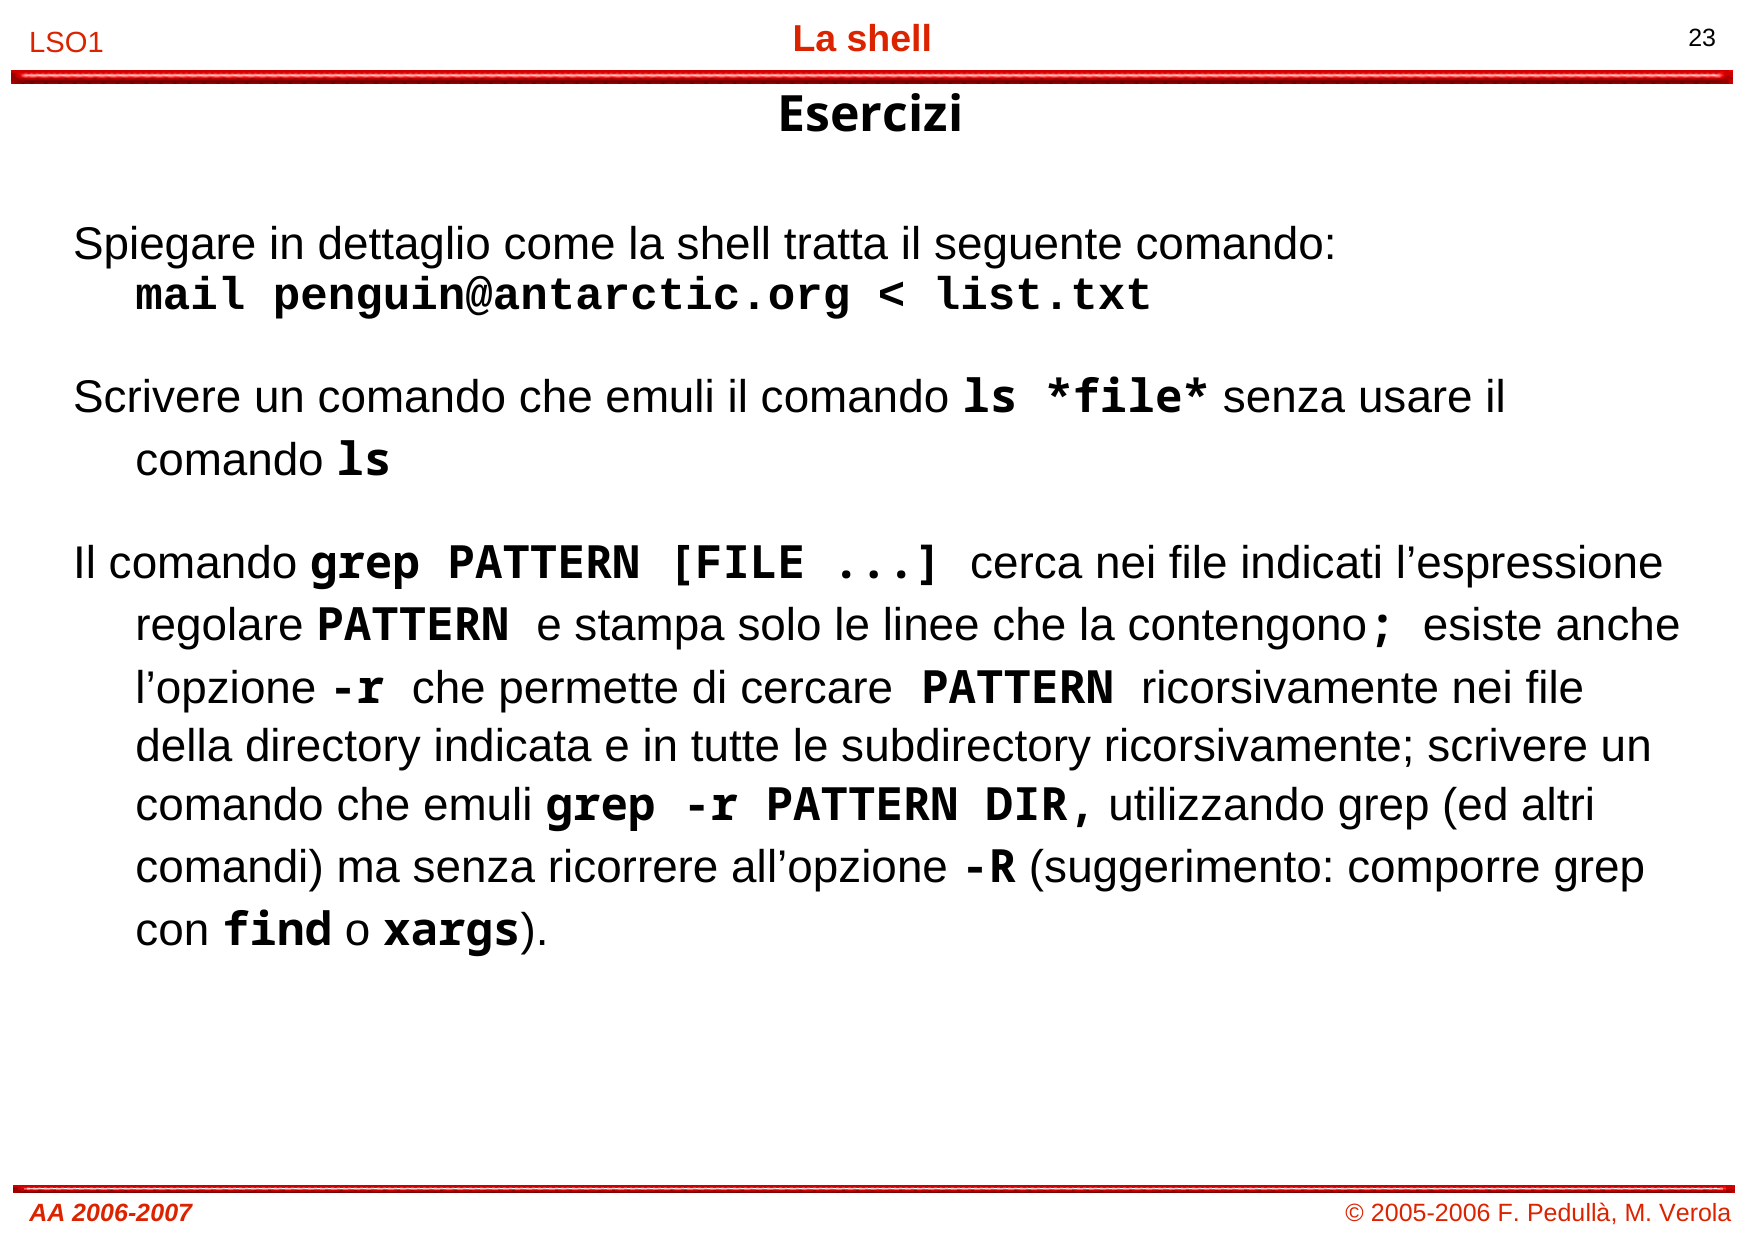

# Esercizi
Spiegare in dettaglio come la shell tratta il seguente comando:
mail penguin@antarctic.org < list.txt
Scrivere un comando che emuli il comando ls *file* senza usare il comando ls
Il comando grep PATTERN [FILE ...] cerca nei file indicati l’espressione regolare PATTERN e stampa solo le linee che la contengono; esiste anche l’opzione -r che permette di cercare PATTERN ricorsivamente nei file della directory indicata e in tutte le subdirectory ricorsivamente; scrivere un comando che emuli grep -r PATTERN DIR, utilizzando grep (ed altri comandi) ma senza ricorrere all’opzione -R (suggerimento: comporre grep con find o xargs).